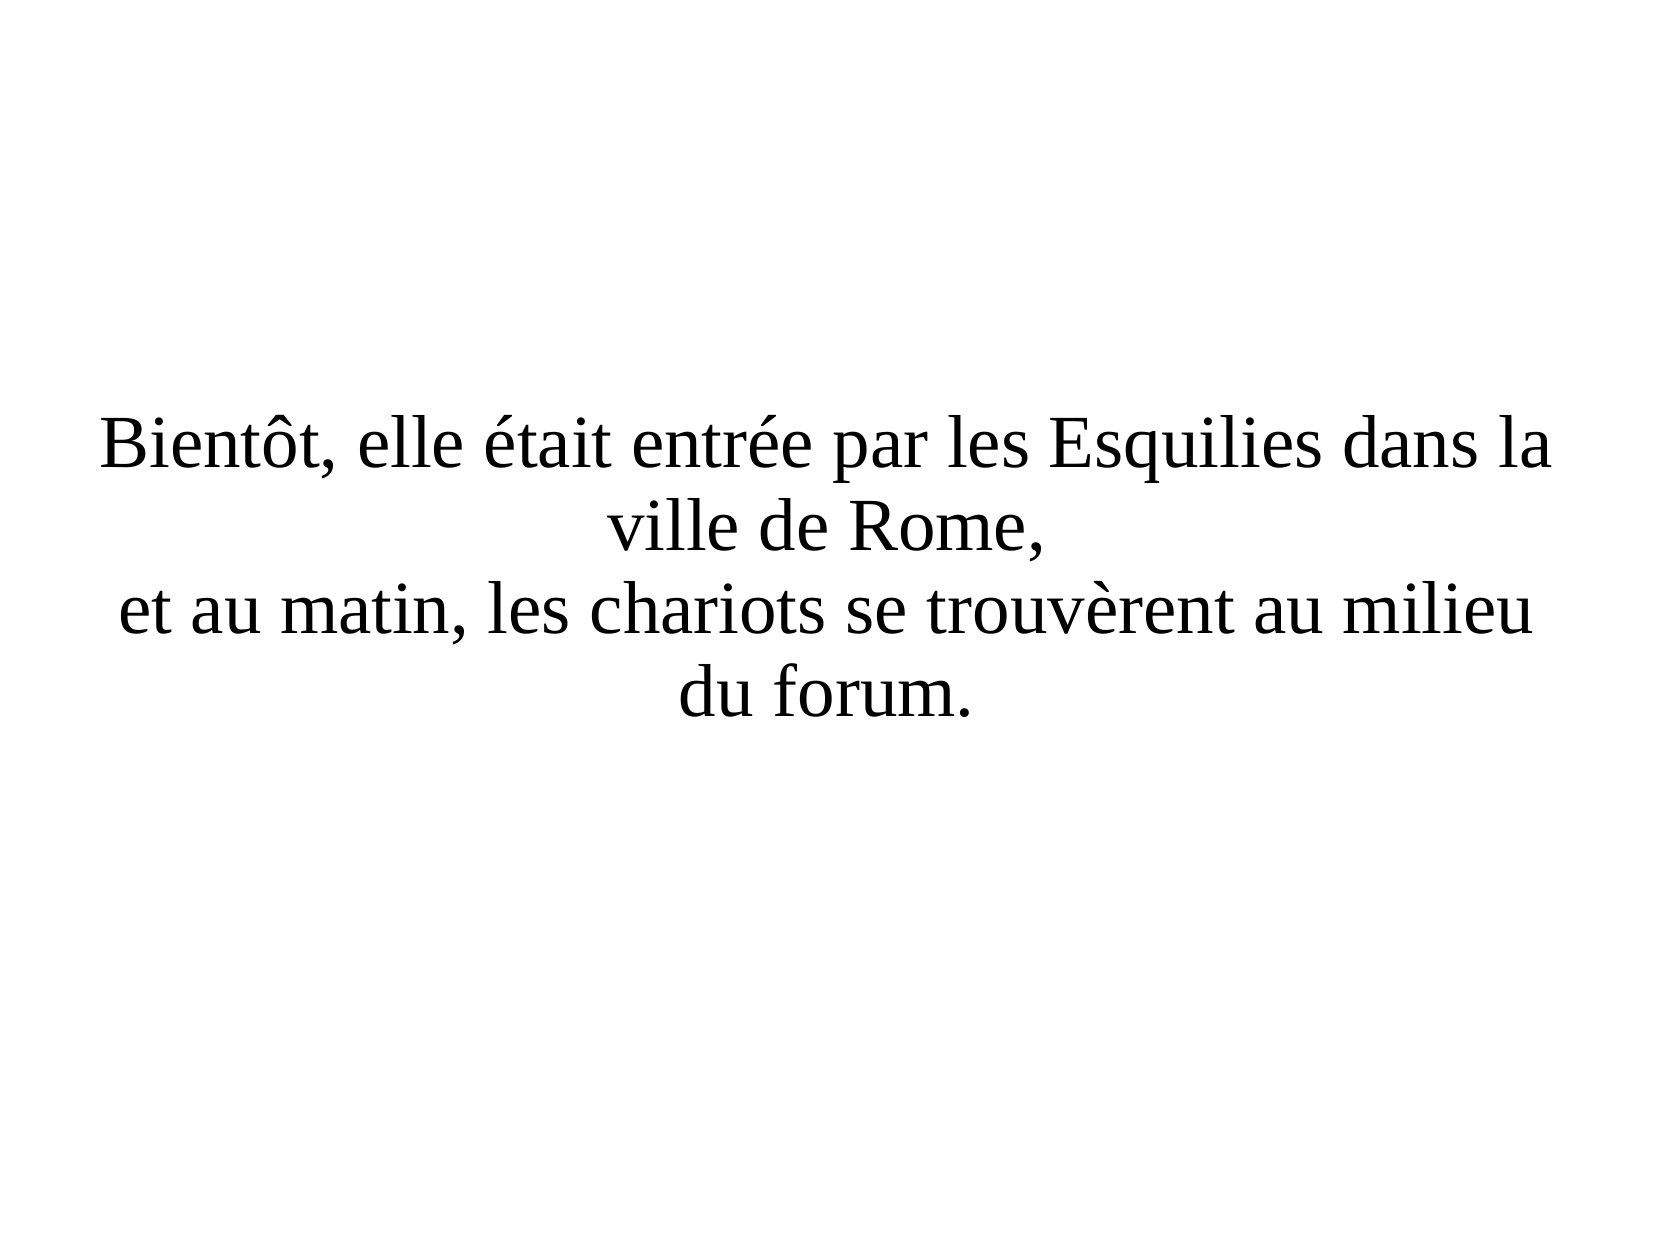

# Bientôt, elle était entrée par les Esquilies dans la ville de Rome,
et au matin, les chariots se trouvèrent au milieu du forum.